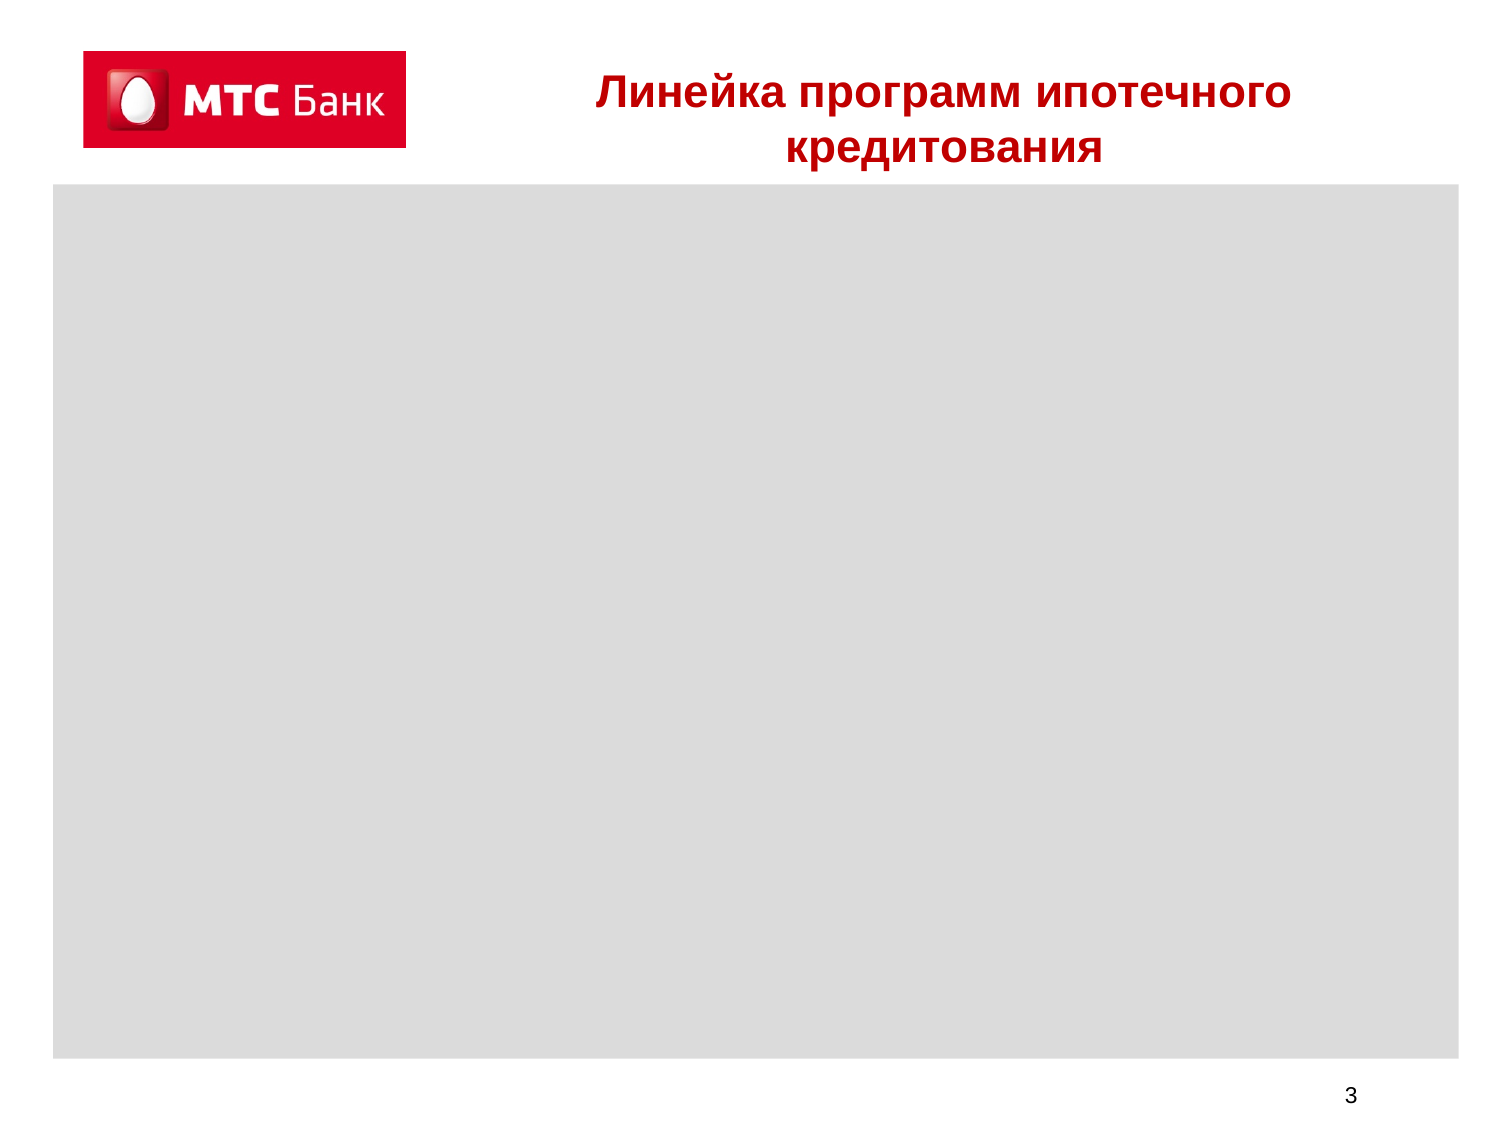

# Линейка программ ипотечного кредитования
Загородный дом
Квартира в новостройке. Единая ставка
На любые цели
Залоговые программы
Вторичный рынок
Первичный рынок
Рефинансирование
Квартира на вторичном рынке
Квартира в новостройке